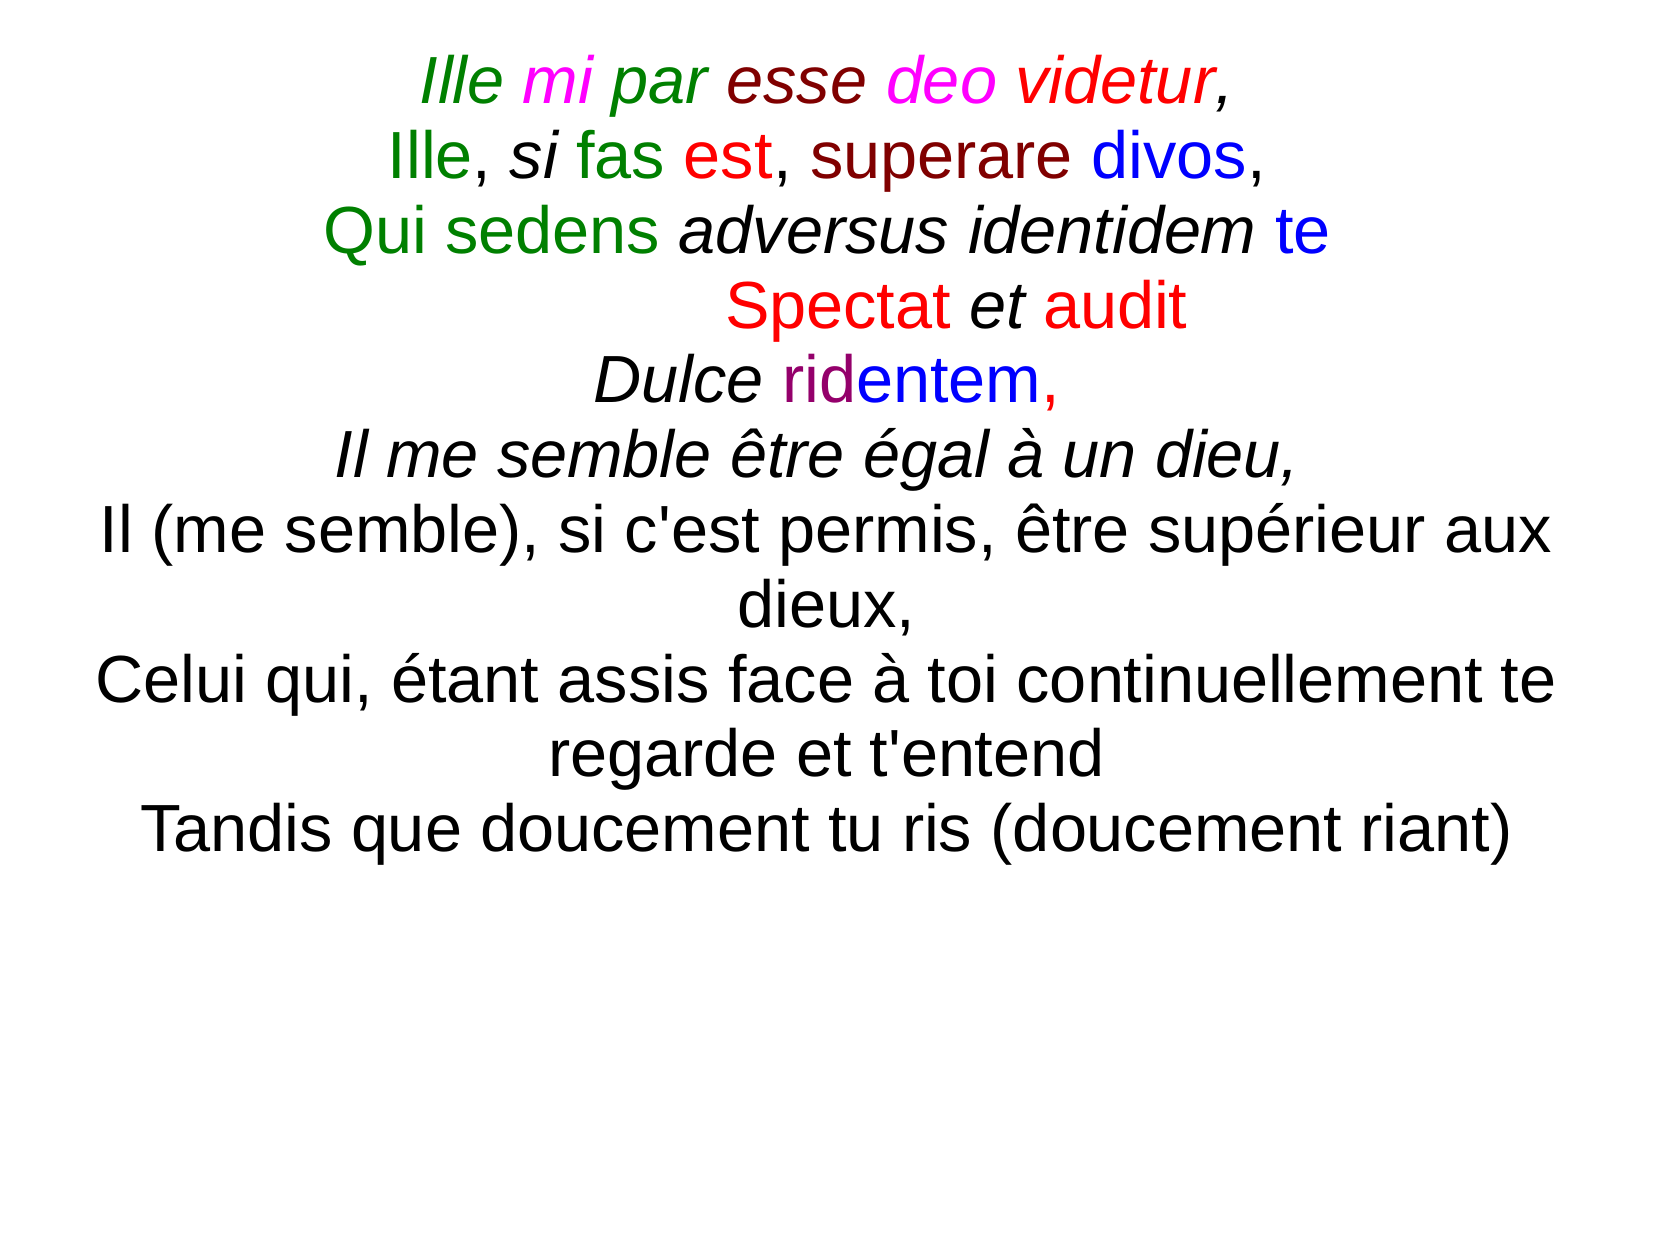

# Ille mi par esse deo videtur,
Ille, si fas est, superare divos,
Qui sedens adversus identidem te
 Spectat et audit
Dulce ridentem,
Il me semble être égal à un dieu,
Il (me semble), si c'est permis, être supérieur aux dieux,
Celui qui, étant assis face à toi continuellement te regarde et t'entend
Tandis que doucement tu ris (doucement riant)